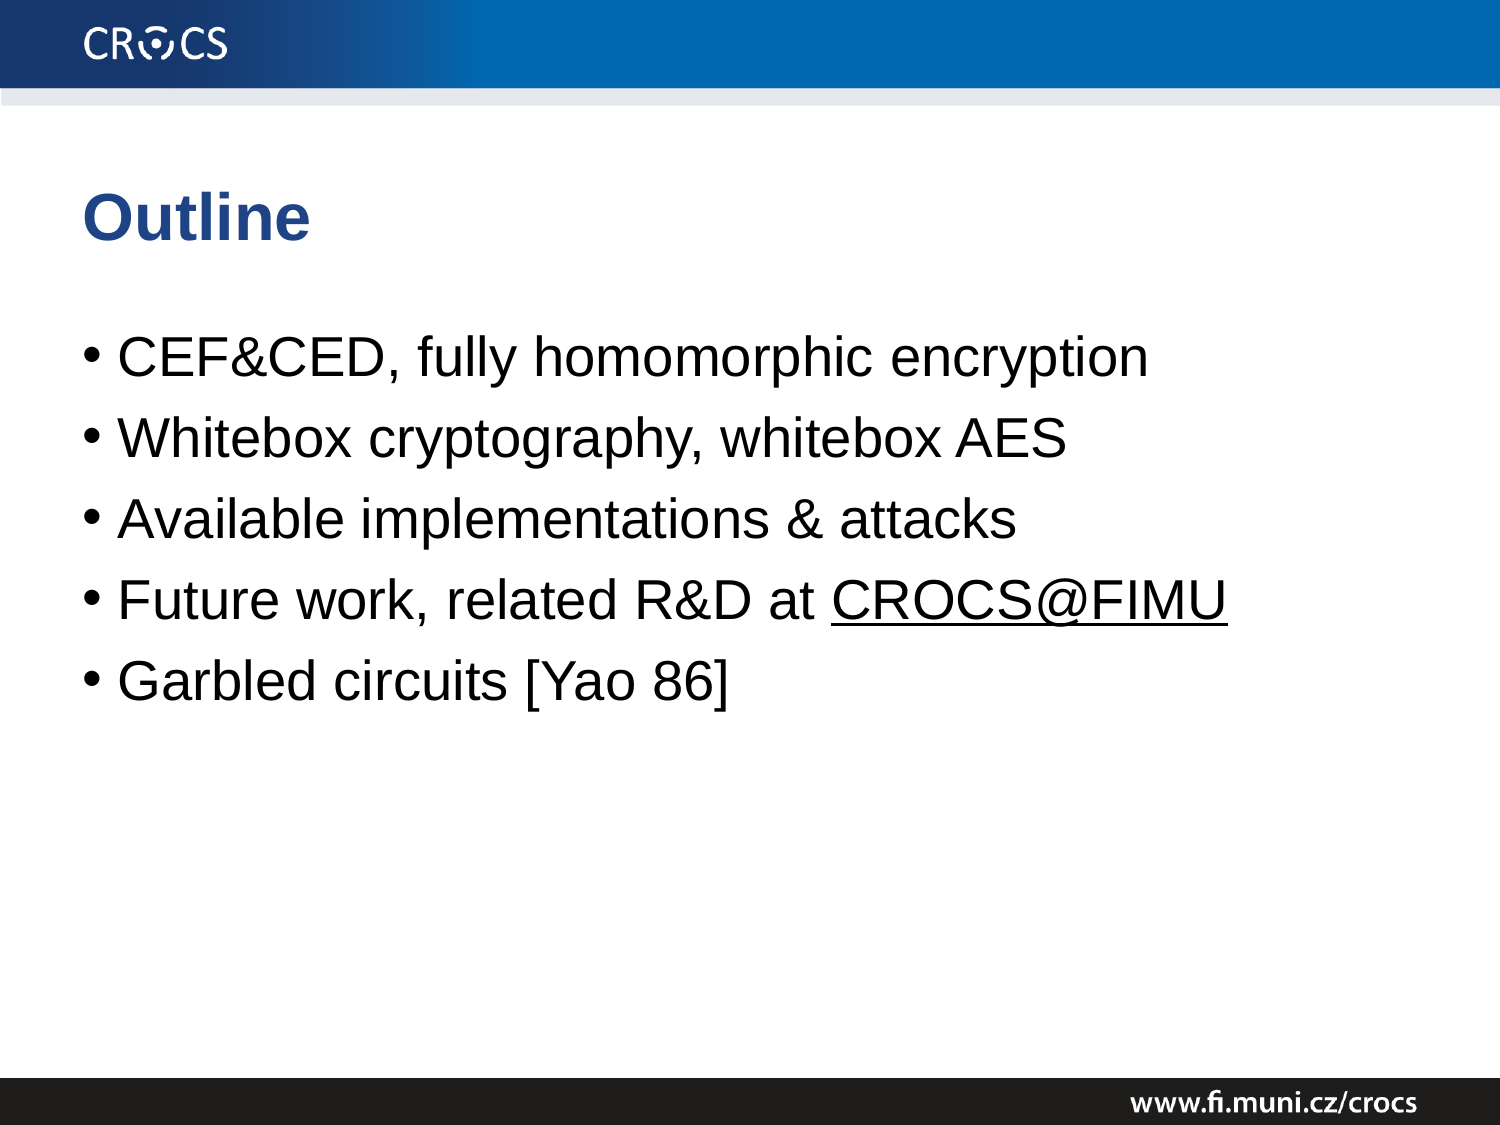

Outline
CEF&CED, fully homomorphic encryption
Whitebox cryptography, whitebox AES
Available implementations & attacks
Future work, related R&D at CROCS@FIMU
Garbled circuits [Yao 86]